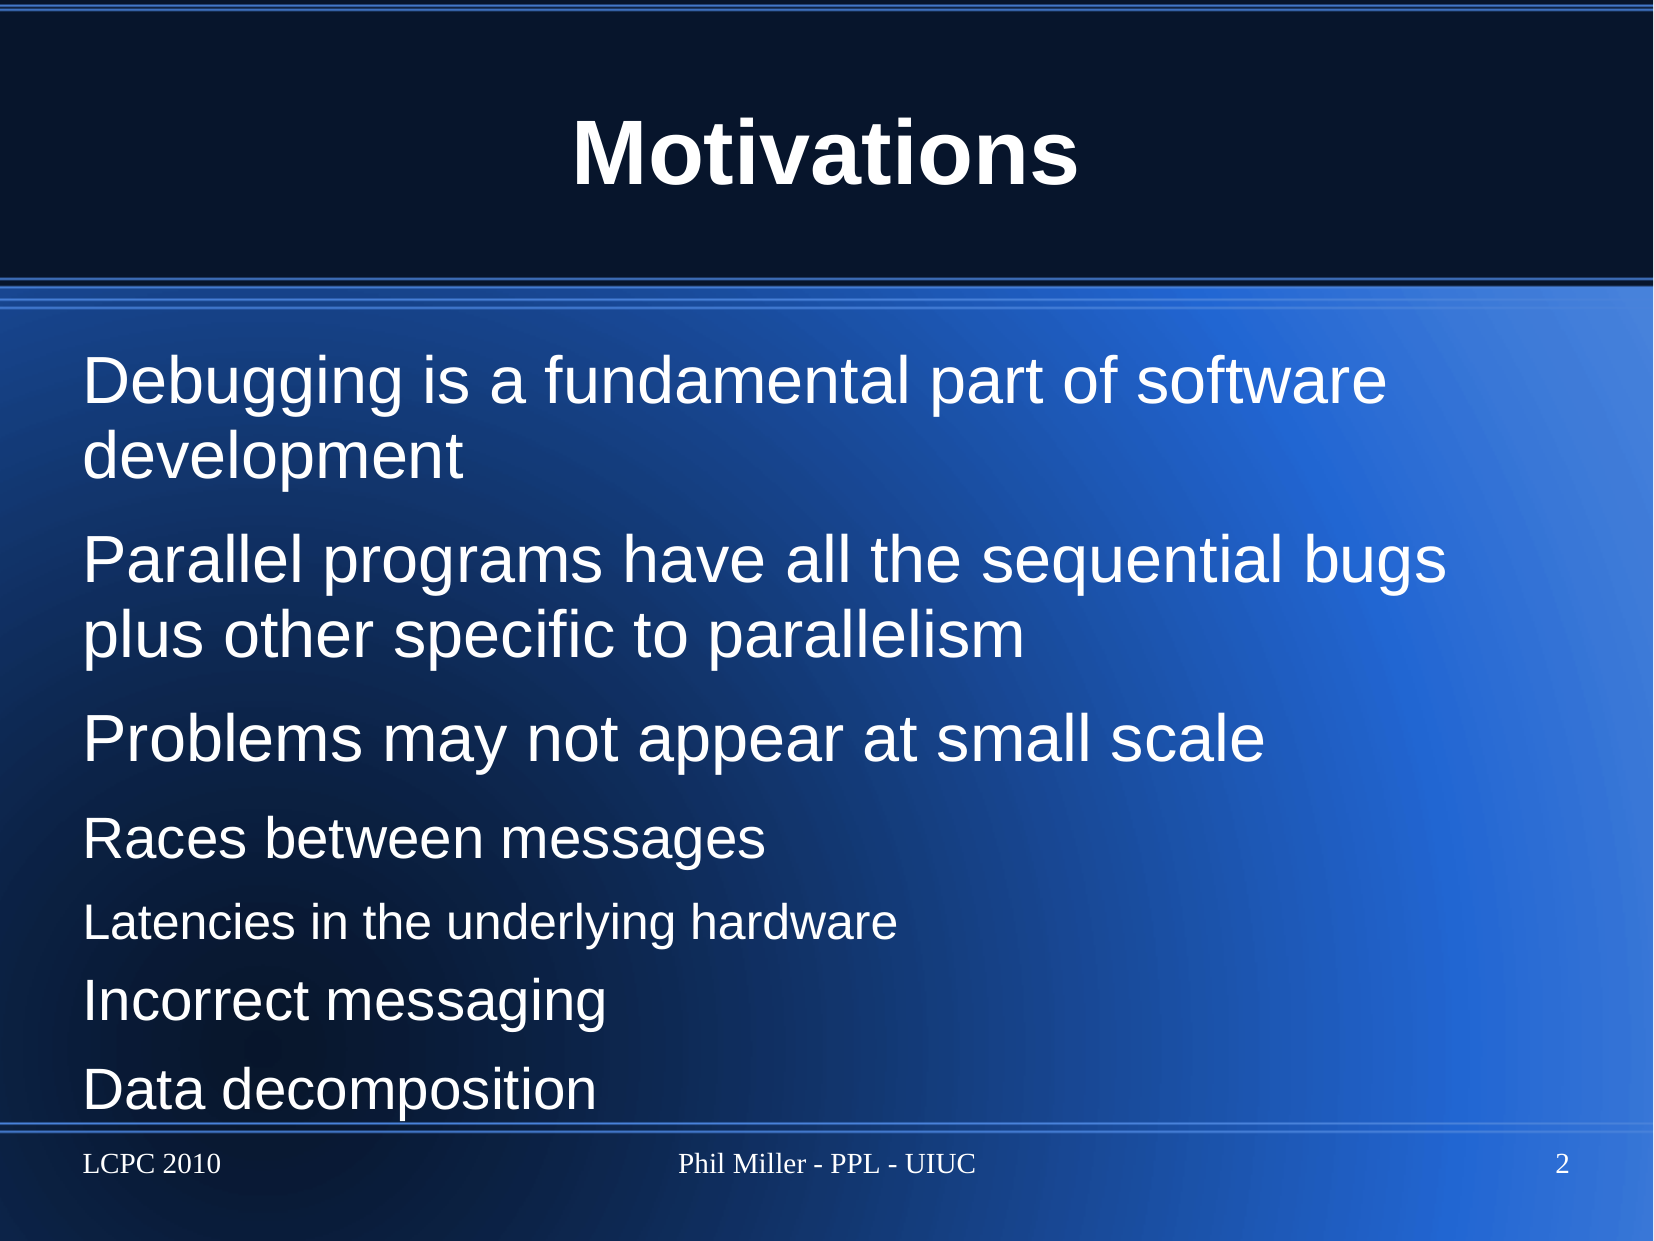

# Motivations
Debugging is a fundamental part of software development
Parallel programs have all the sequential bugs plus other specific to parallelism
Problems may not appear at small scale
Races between messages
Latencies in the underlying hardware
Incorrect messaging
Data decomposition
LCPC 2010
Phil Miller - PPL - UIUC
2